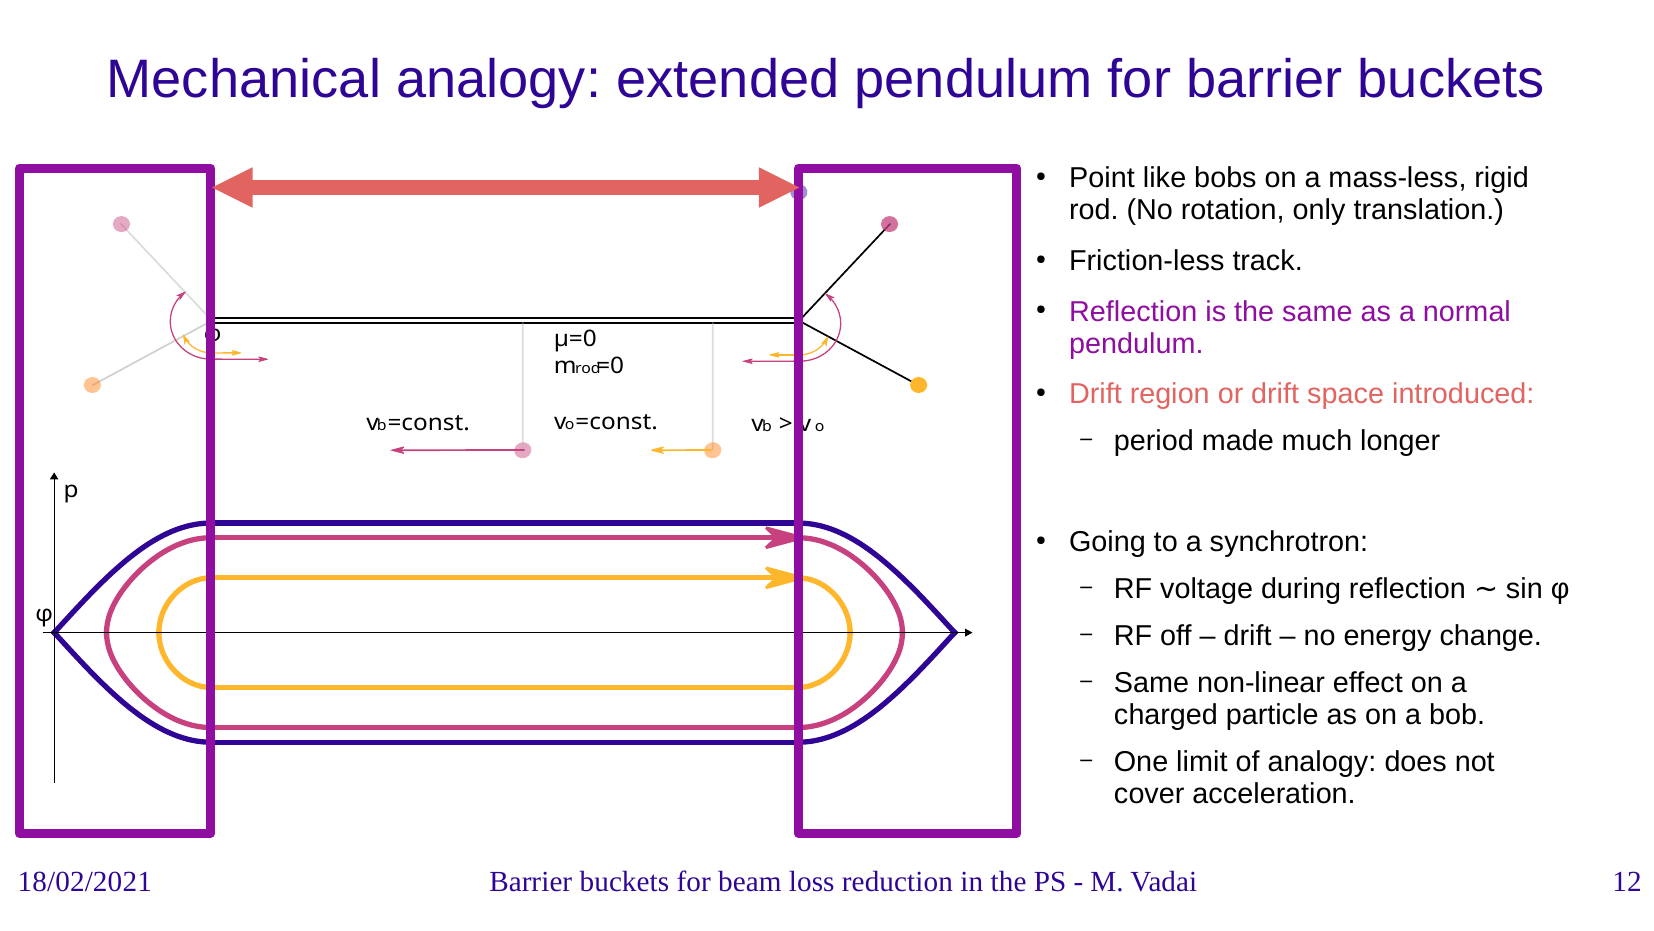

# Mechanical analogy: extended pendulum for barrier buckets
Point like bobs on a mass-less, rigid rod. (No rotation, only translation.)
Friction-less track.
Reflection is the same as a normal pendulum.
Drift region or drift space introduced:
period made much longer
Going to a synchrotron:
RF voltage during reflection ∼ sin φ
RF off – drift – no energy change.
Same non-linear effect on a charged particle as on a bob.
One limit of analogy: does not cover acceleration.
18/02/2021
Barrier buckets for beam loss reduction in the PS - M. Vadai
12